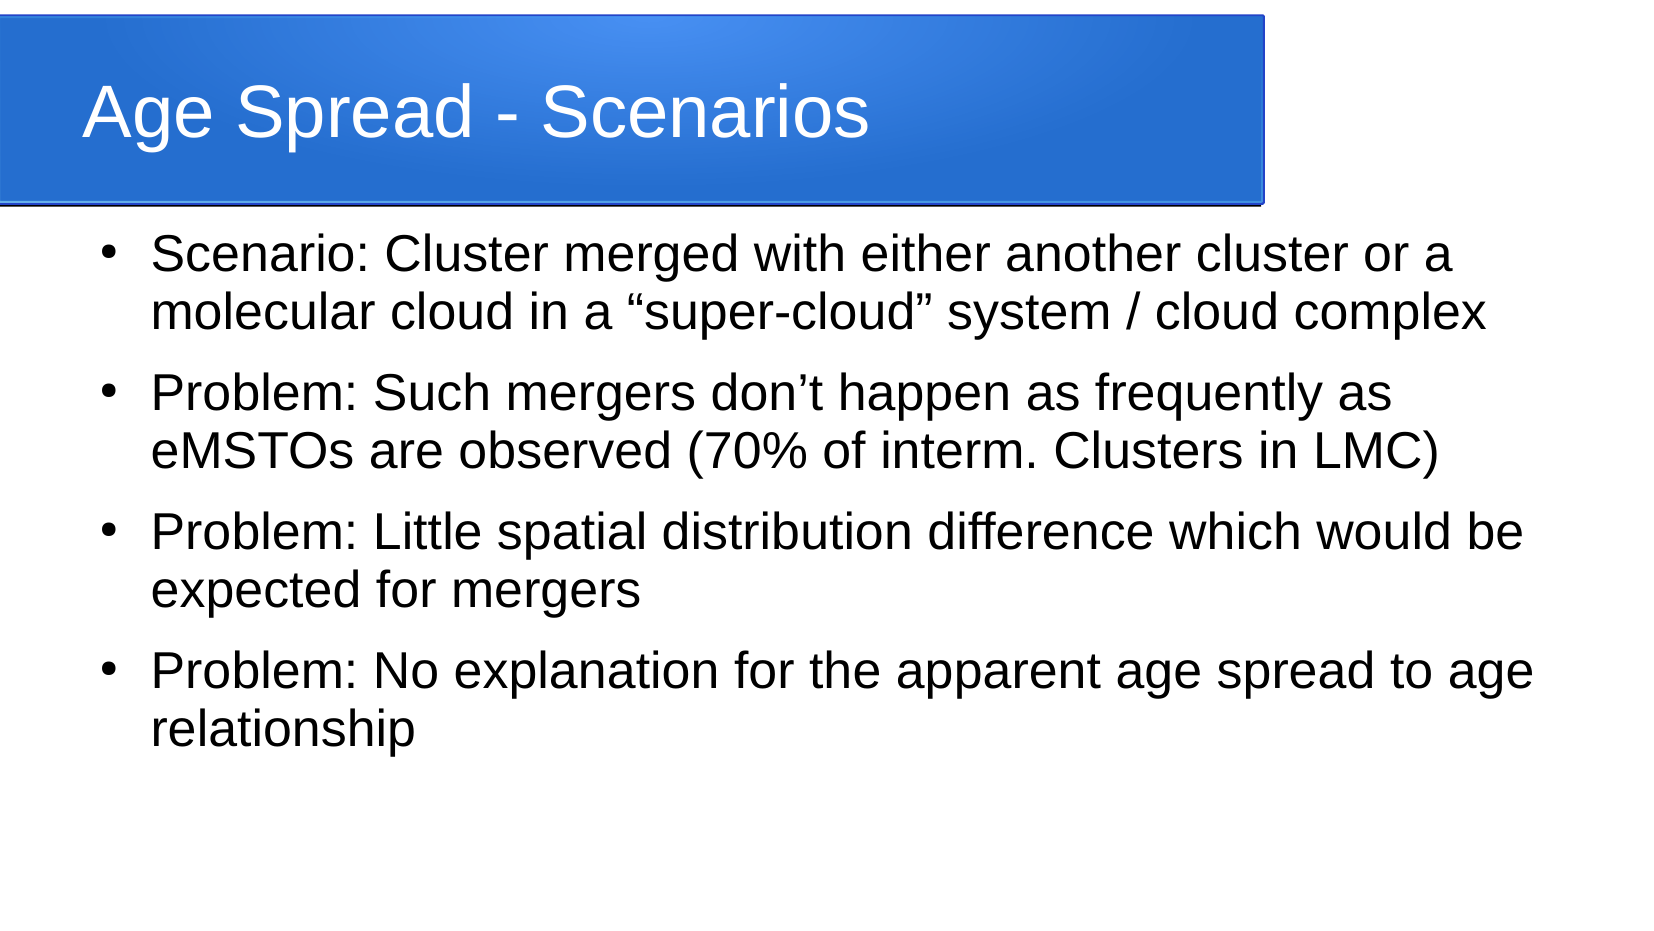

# Age Spread - Scenarios
Scenario: Cluster merged with either another cluster or a molecular cloud in a “super-cloud” system / cloud complex
Problem: Such mergers don’t happen as frequently as eMSTOs are observed (70% of interm. Clusters in LMC)
Problem: Little spatial distribution difference which would be expected for mergers
Problem: No explanation for the apparent age spread to age relationship